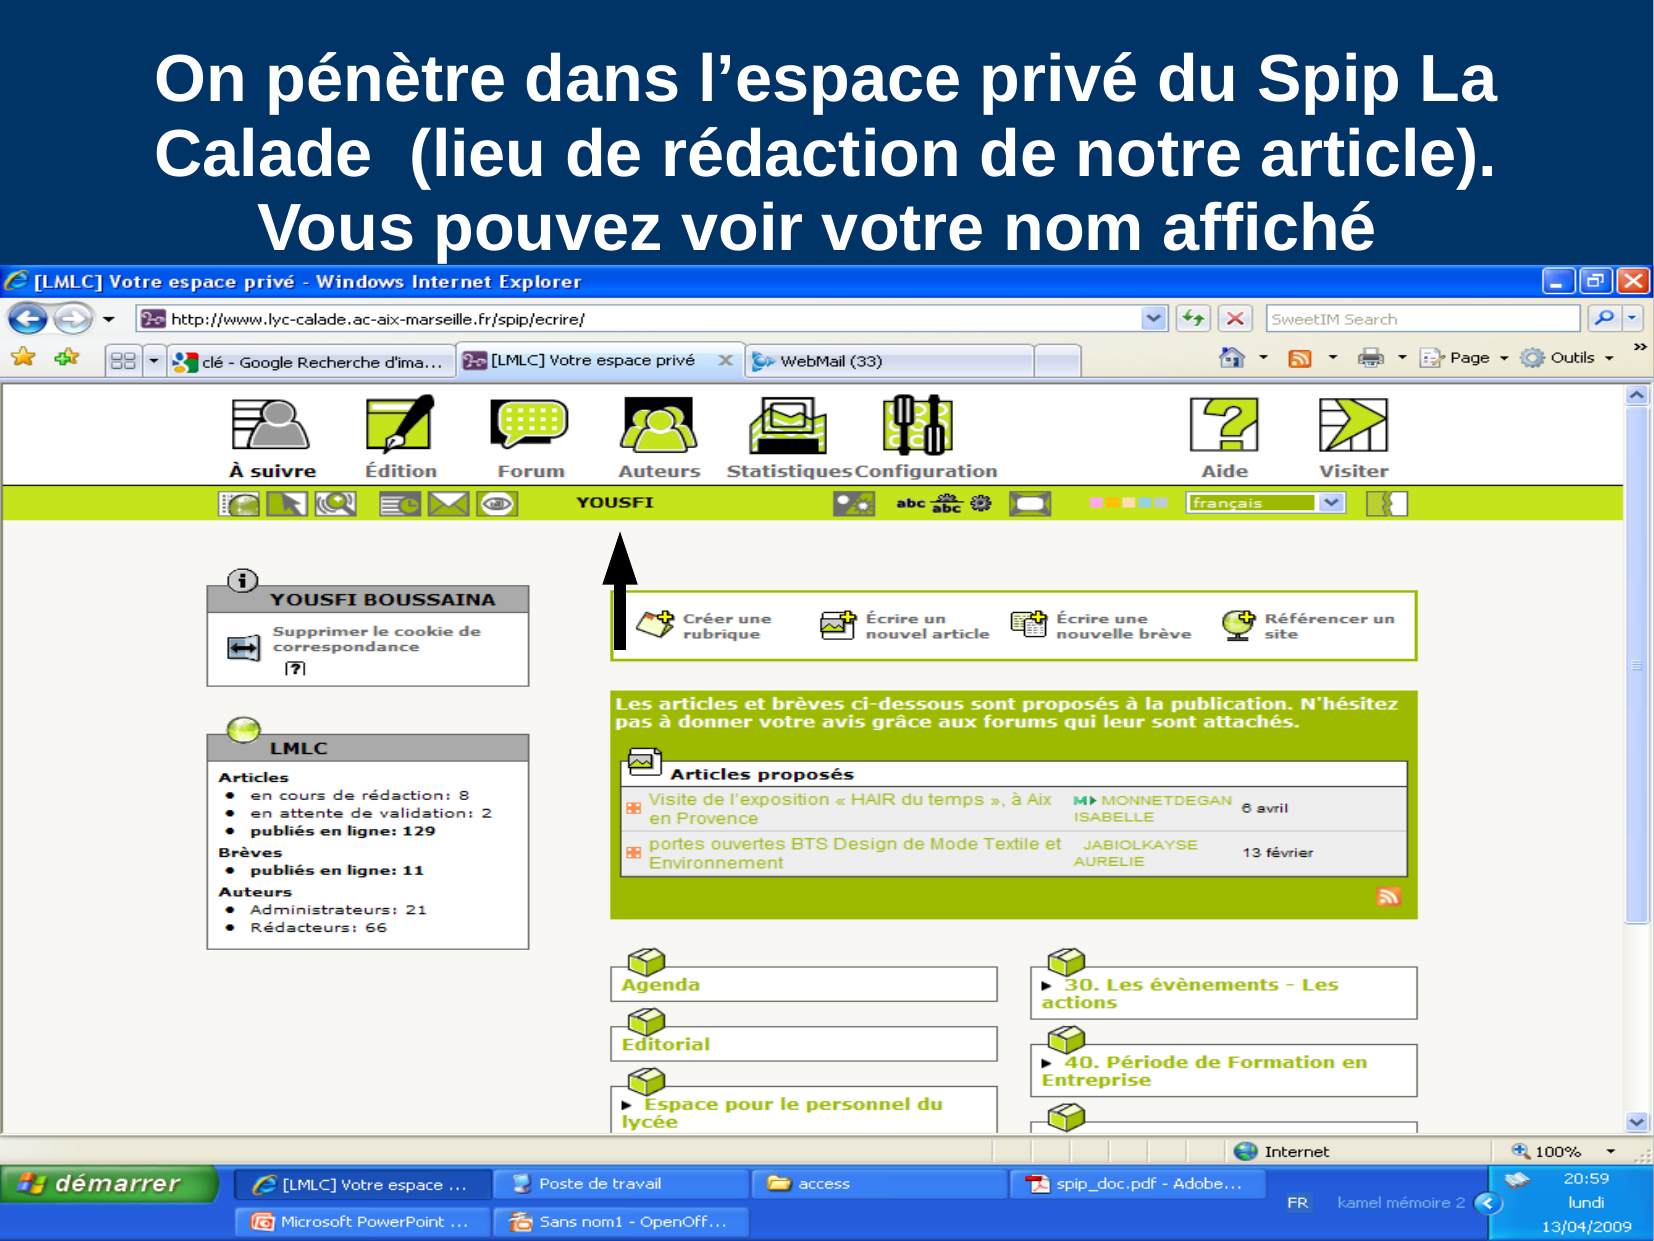

# On pénètre dans l’espace privé du Spip La Calade (lieu de rédaction de notre article). Vous pouvez voir votre nom affiché